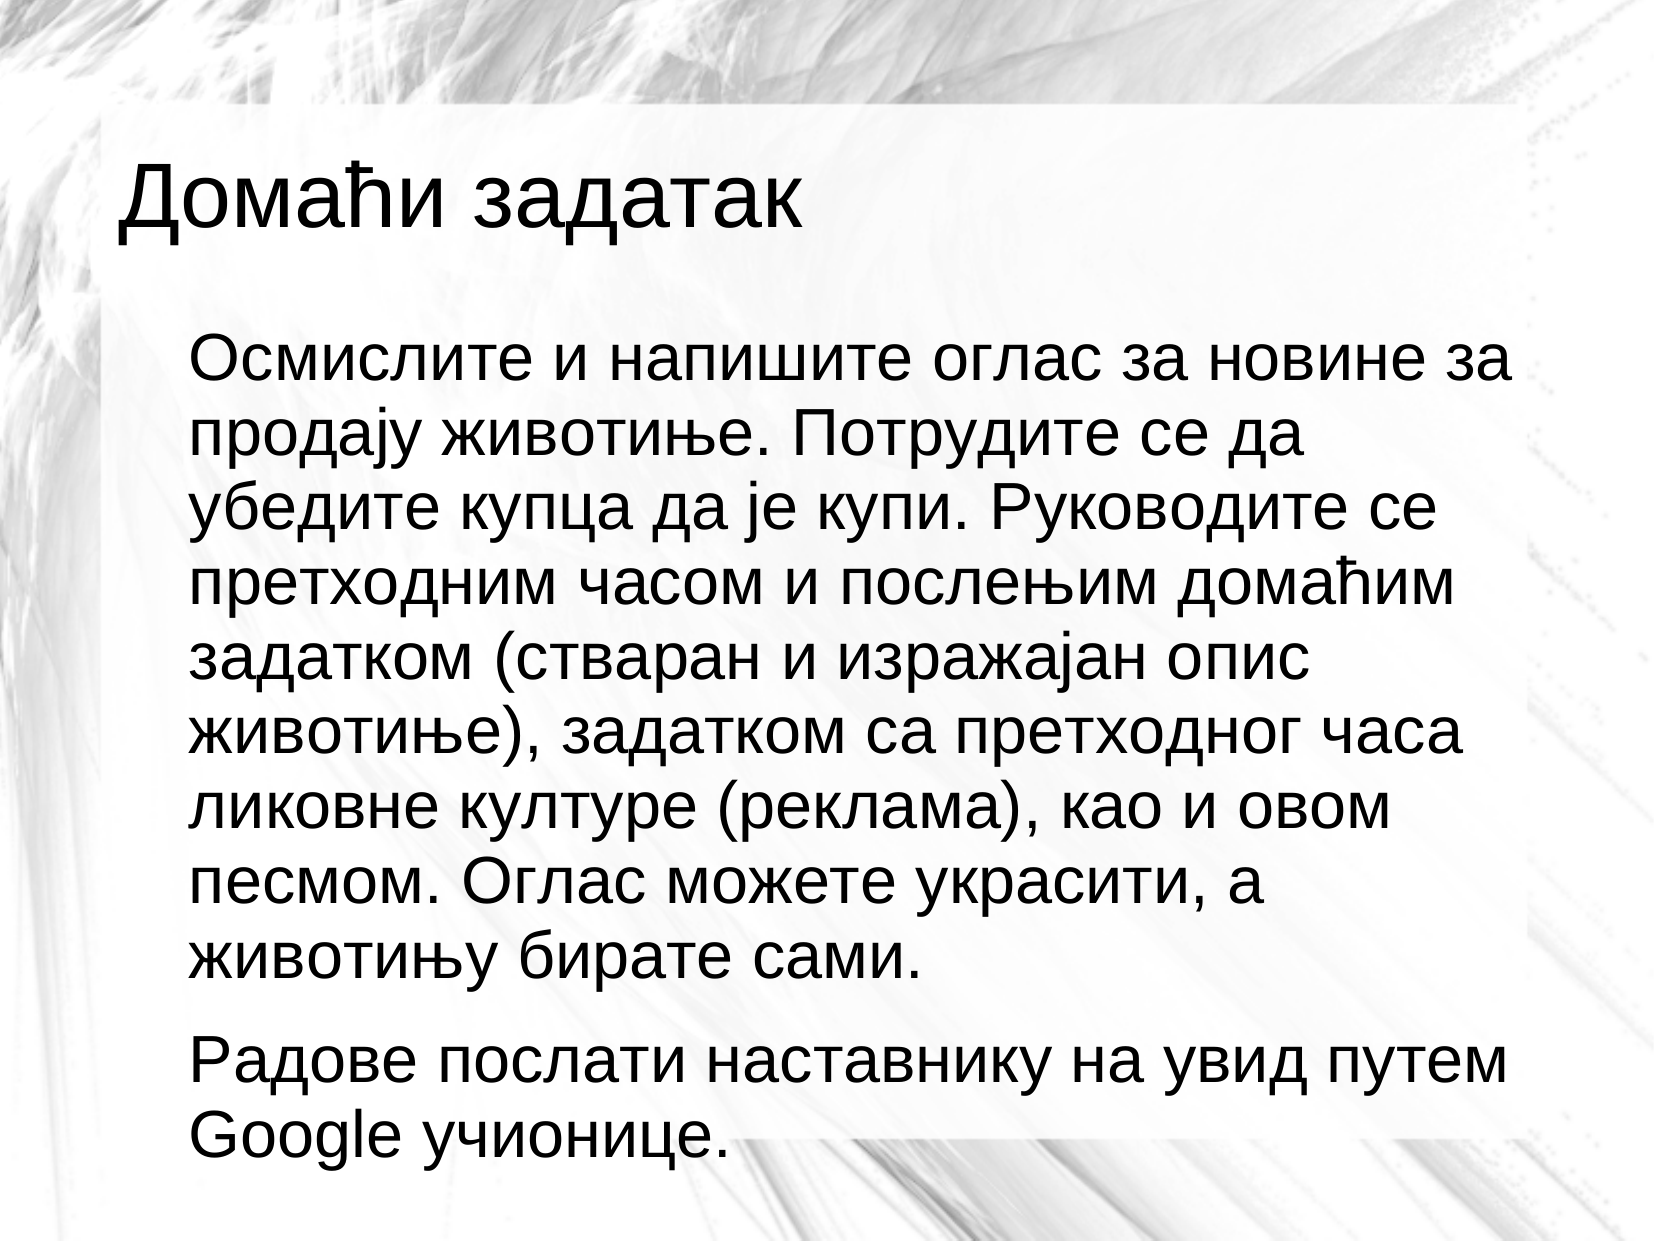

# Домаћи задатак
Осмислите и напишите оглас за новине за продају животиње. Потрудите се да убедите купца да је купи. Руководите се претходним часом и послењим домаћим задатком (стваран и изражајан опис животиње), задатком са претходног часа ликовне културе (реклама), као и овом песмом. Оглас можете украсити, а животињу бирате сами.
Радове послати наставнику на увид путем Google учионице.